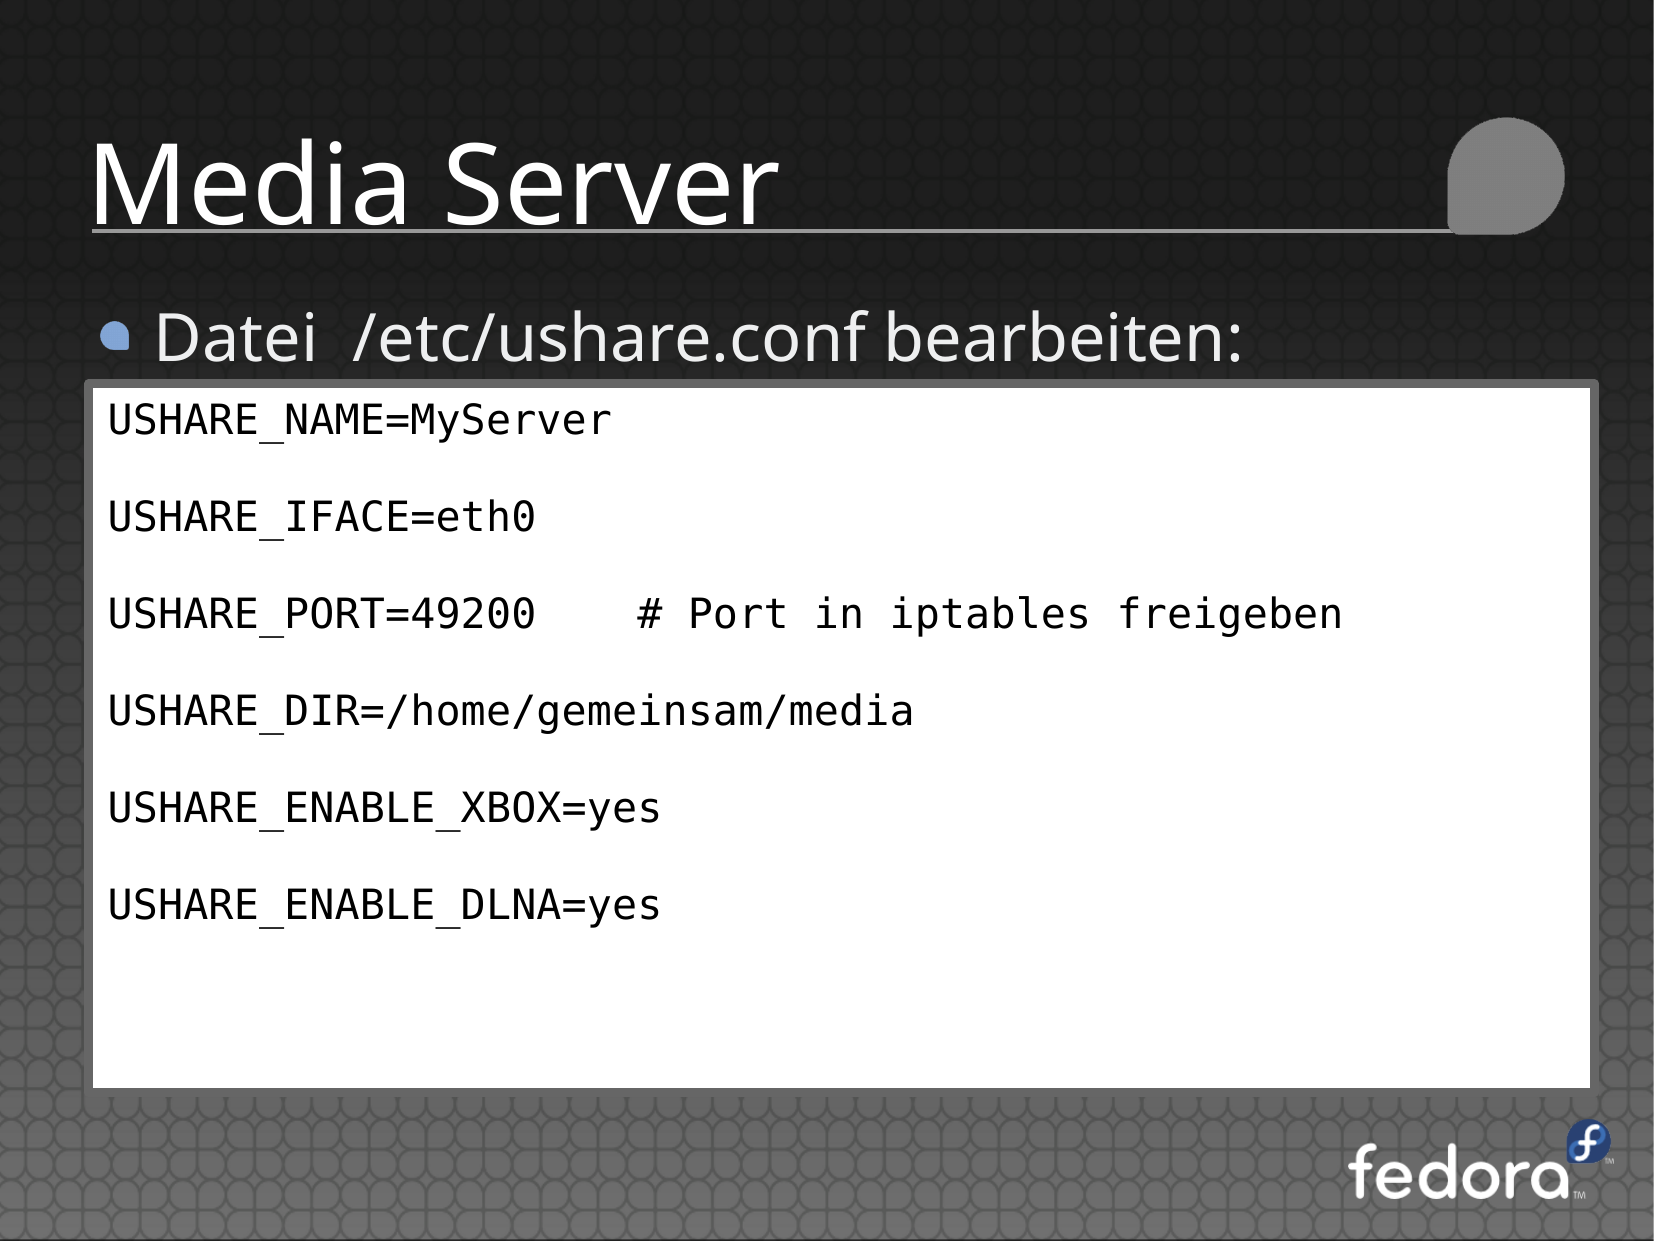

# Media Server
Datei /etc/ushare.conf bearbeiten:
USHARE_NAME=MyServer
USHARE_IFACE=eth0
USHARE_PORT=49200 # Port in iptables freigeben
USHARE_DIR=/home/gemeinsam/media
USHARE_ENABLE_XBOX=yes
USHARE_ENABLE_DLNA=yes